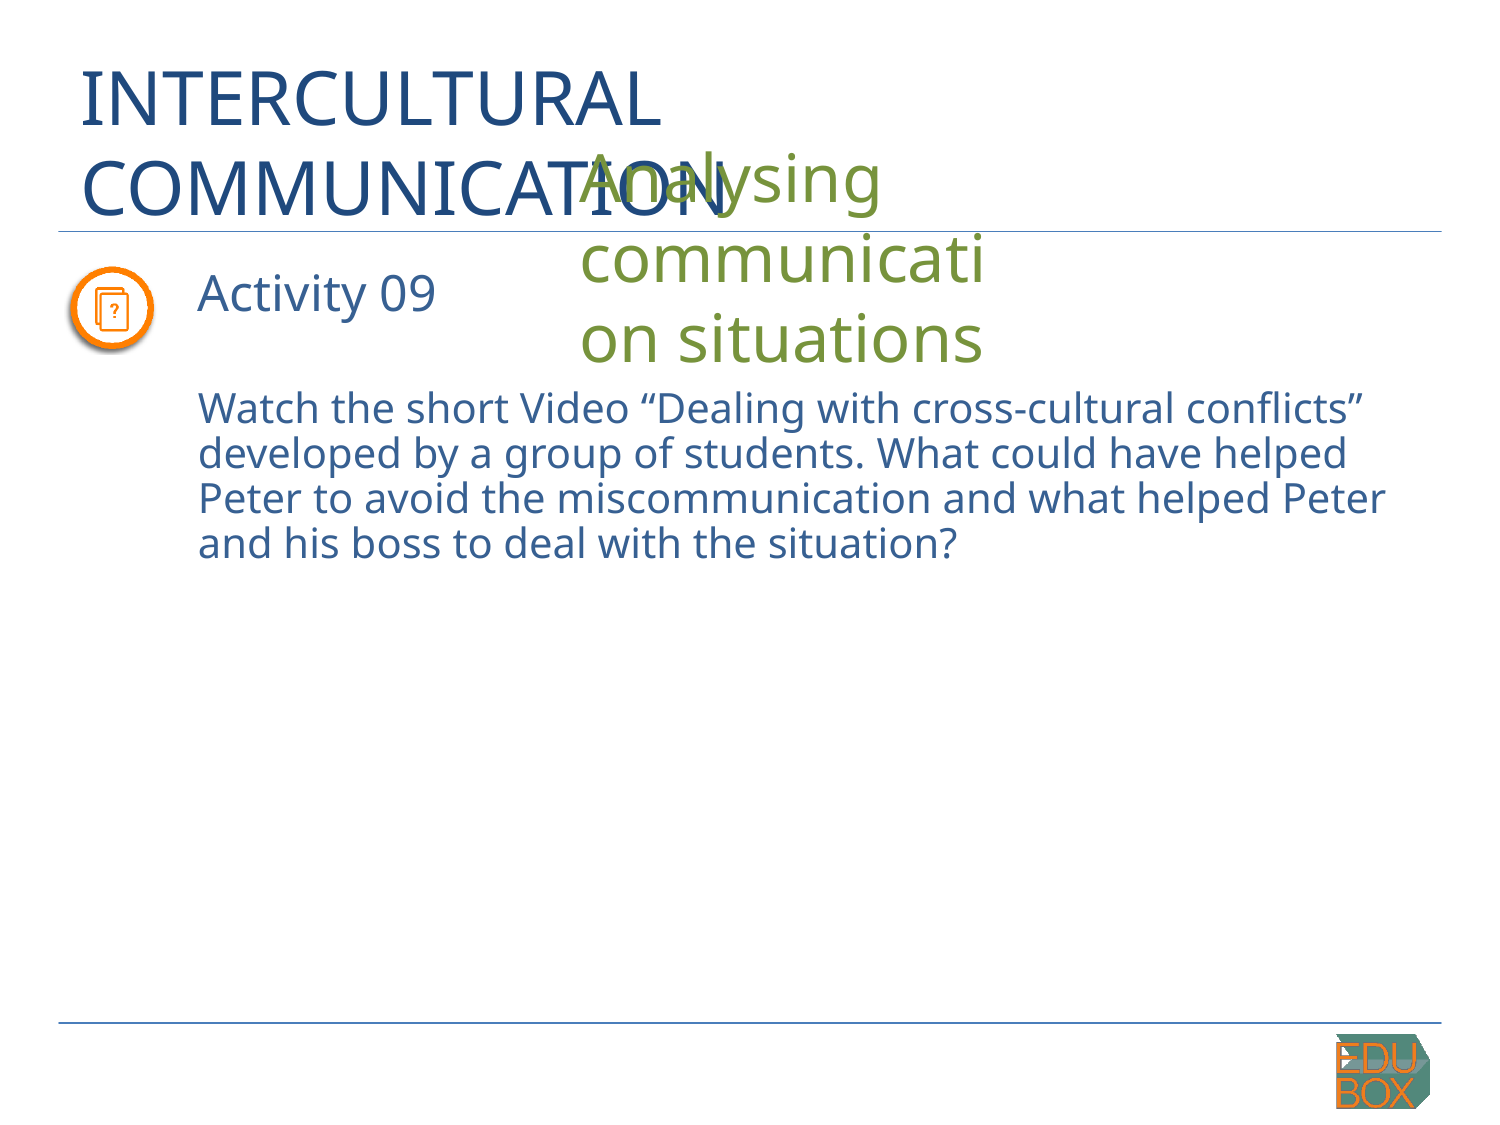

# INTERCULTURAL COMMUNICATION
Analysing communication situations
Activity 09
Watch the short Video “Dealing with cross-cultural conflicts” developed by a group of students. What could have helped Peter to avoid the miscommunication and what helped Peter and his boss to deal with the situation?